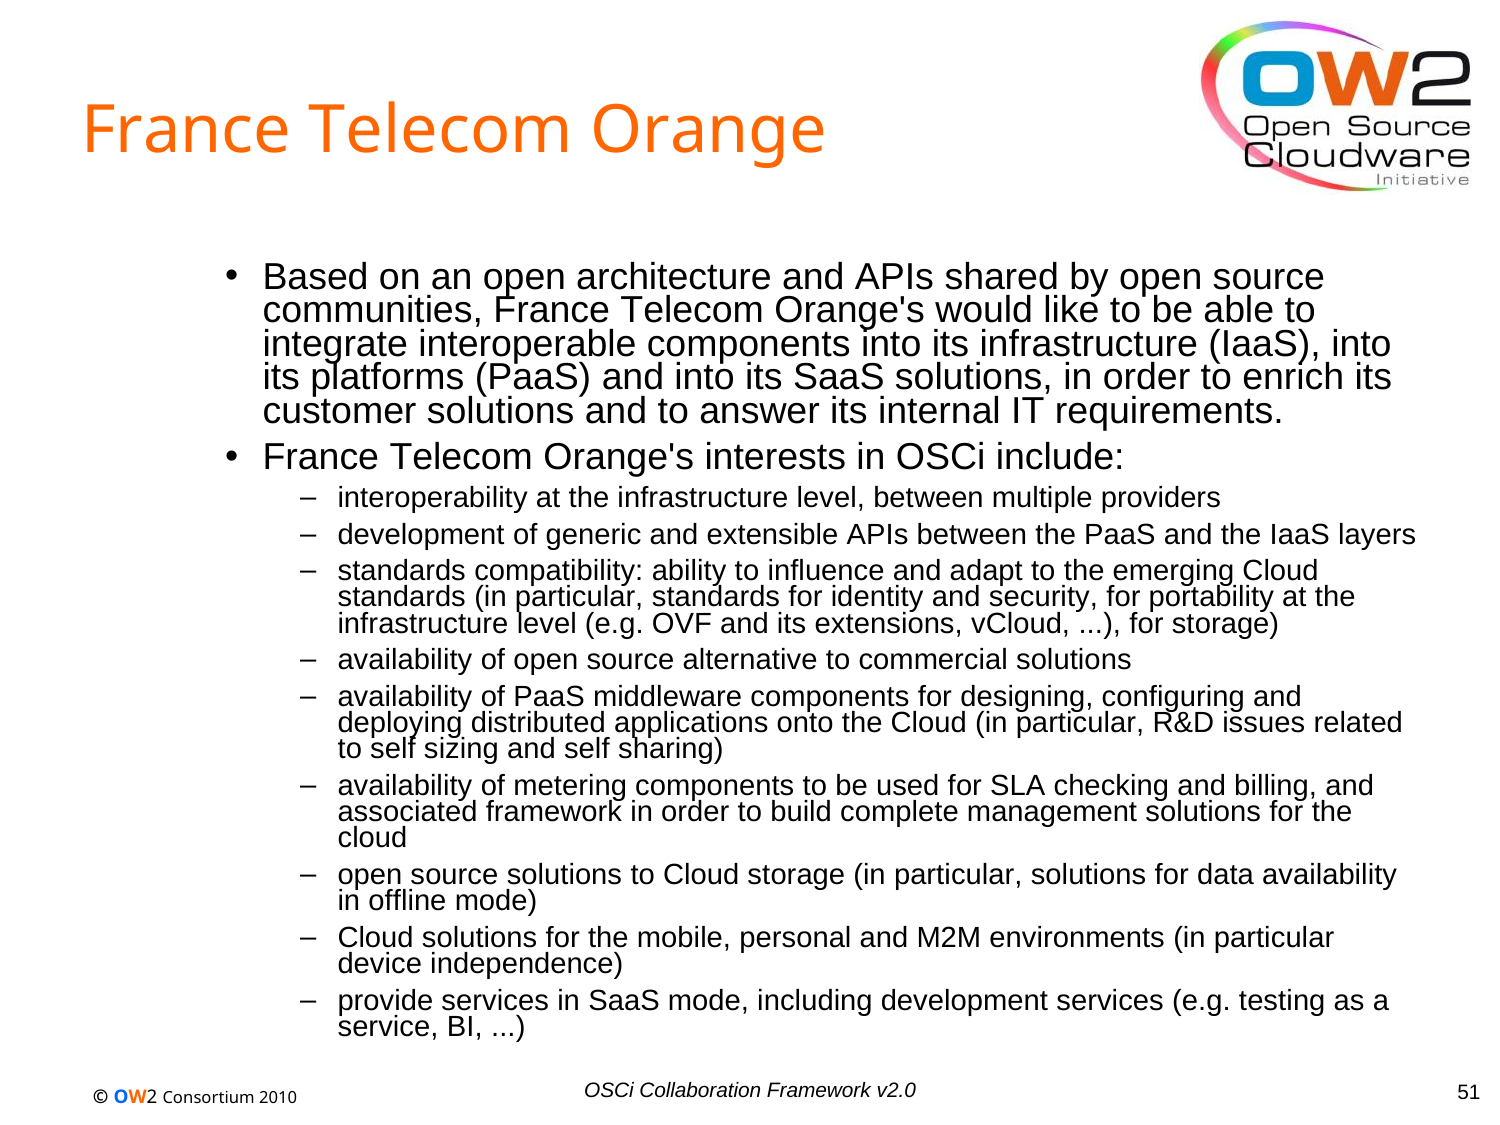

# France Telecom Orange
Based on an open architecture and APIs shared by open source communities, France Telecom Orange's would like to be able to integrate interoperable components into its infrastructure (IaaS), into its platforms (PaaS) and into its SaaS solutions, in order to enrich its customer solutions and to answer its internal IT requirements.
France Telecom Orange's interests in OSCi include:
interoperability at the infrastructure level, between multiple providers
development of generic and extensible APIs between the PaaS and the IaaS layers
standards compatibility: ability to influence and adapt to the emerging Cloud standards (in particular, standards for identity and security, for portability at the infrastructure level (e.g. OVF and its extensions, vCloud, ...), for storage)
availability of open source alternative to commercial solutions
availability of PaaS middleware components for designing, configuring and deploying distributed applications onto the Cloud (in particular, R&D issues related to self sizing and self sharing)
availability of metering components to be used for SLA checking and billing, and associated framework in order to build complete management solutions for the cloud
open source solutions to Cloud storage (in particular, solutions for data availability in offline mode)
Cloud solutions for the mobile, personal and M2M environments (in particular device independence)
provide services in SaaS mode, including development services (e.g. testing as a service, BI, ...)